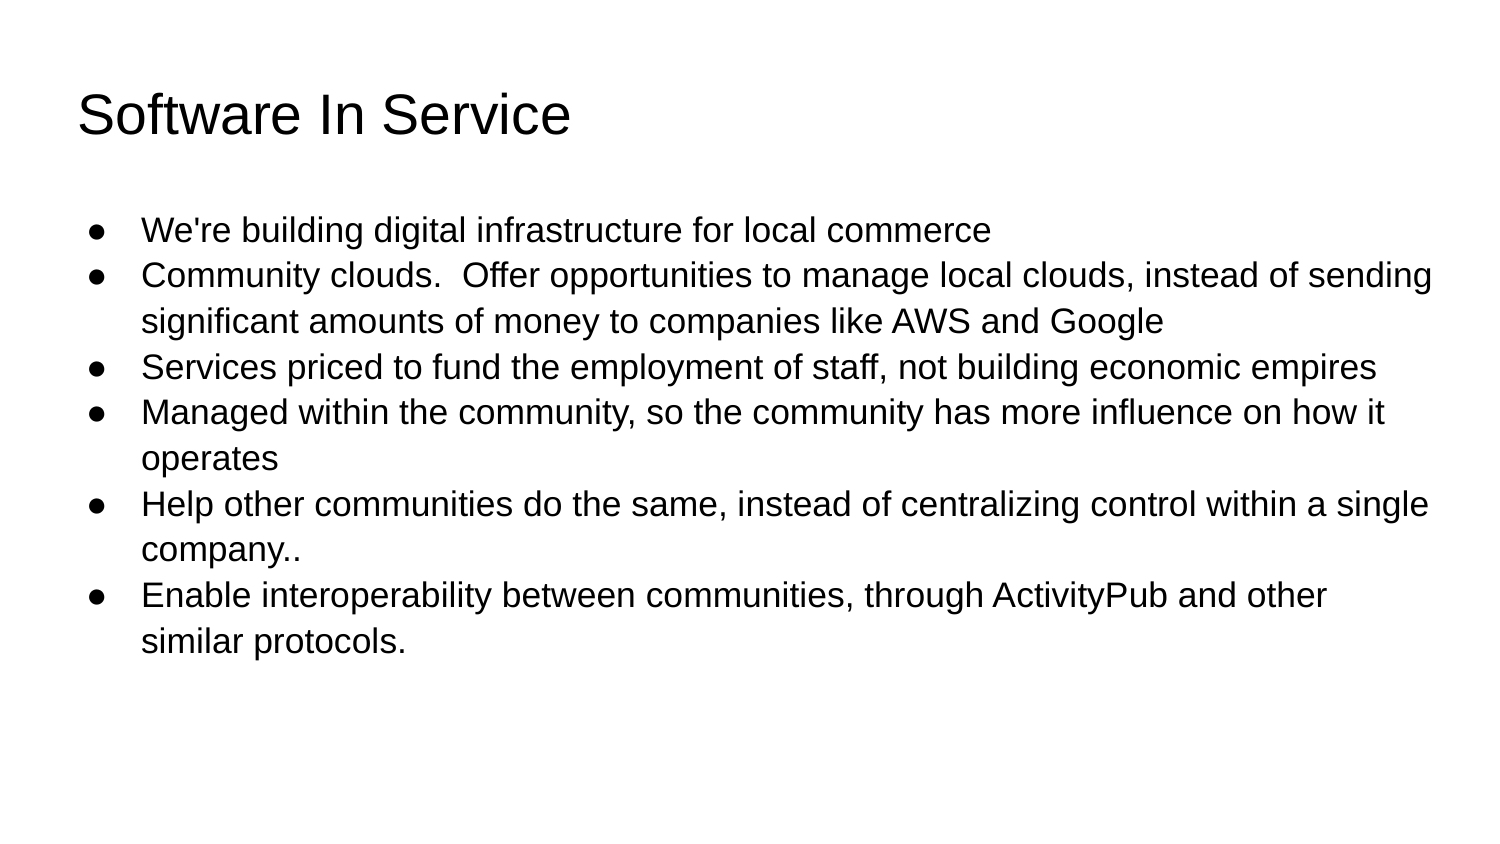

Software In Service
# We're building digital infrastructure for local commerce
Community clouds. Offer opportunities to manage local clouds, instead of sending significant amounts of money to companies like AWS and Google
Services priced to fund the employment of staff, not building economic empires
Managed within the community, so the community has more influence on how it operates
Help other communities do the same, instead of centralizing control within a single company..
Enable interoperability between communities, through ActivityPub and other similar protocols.